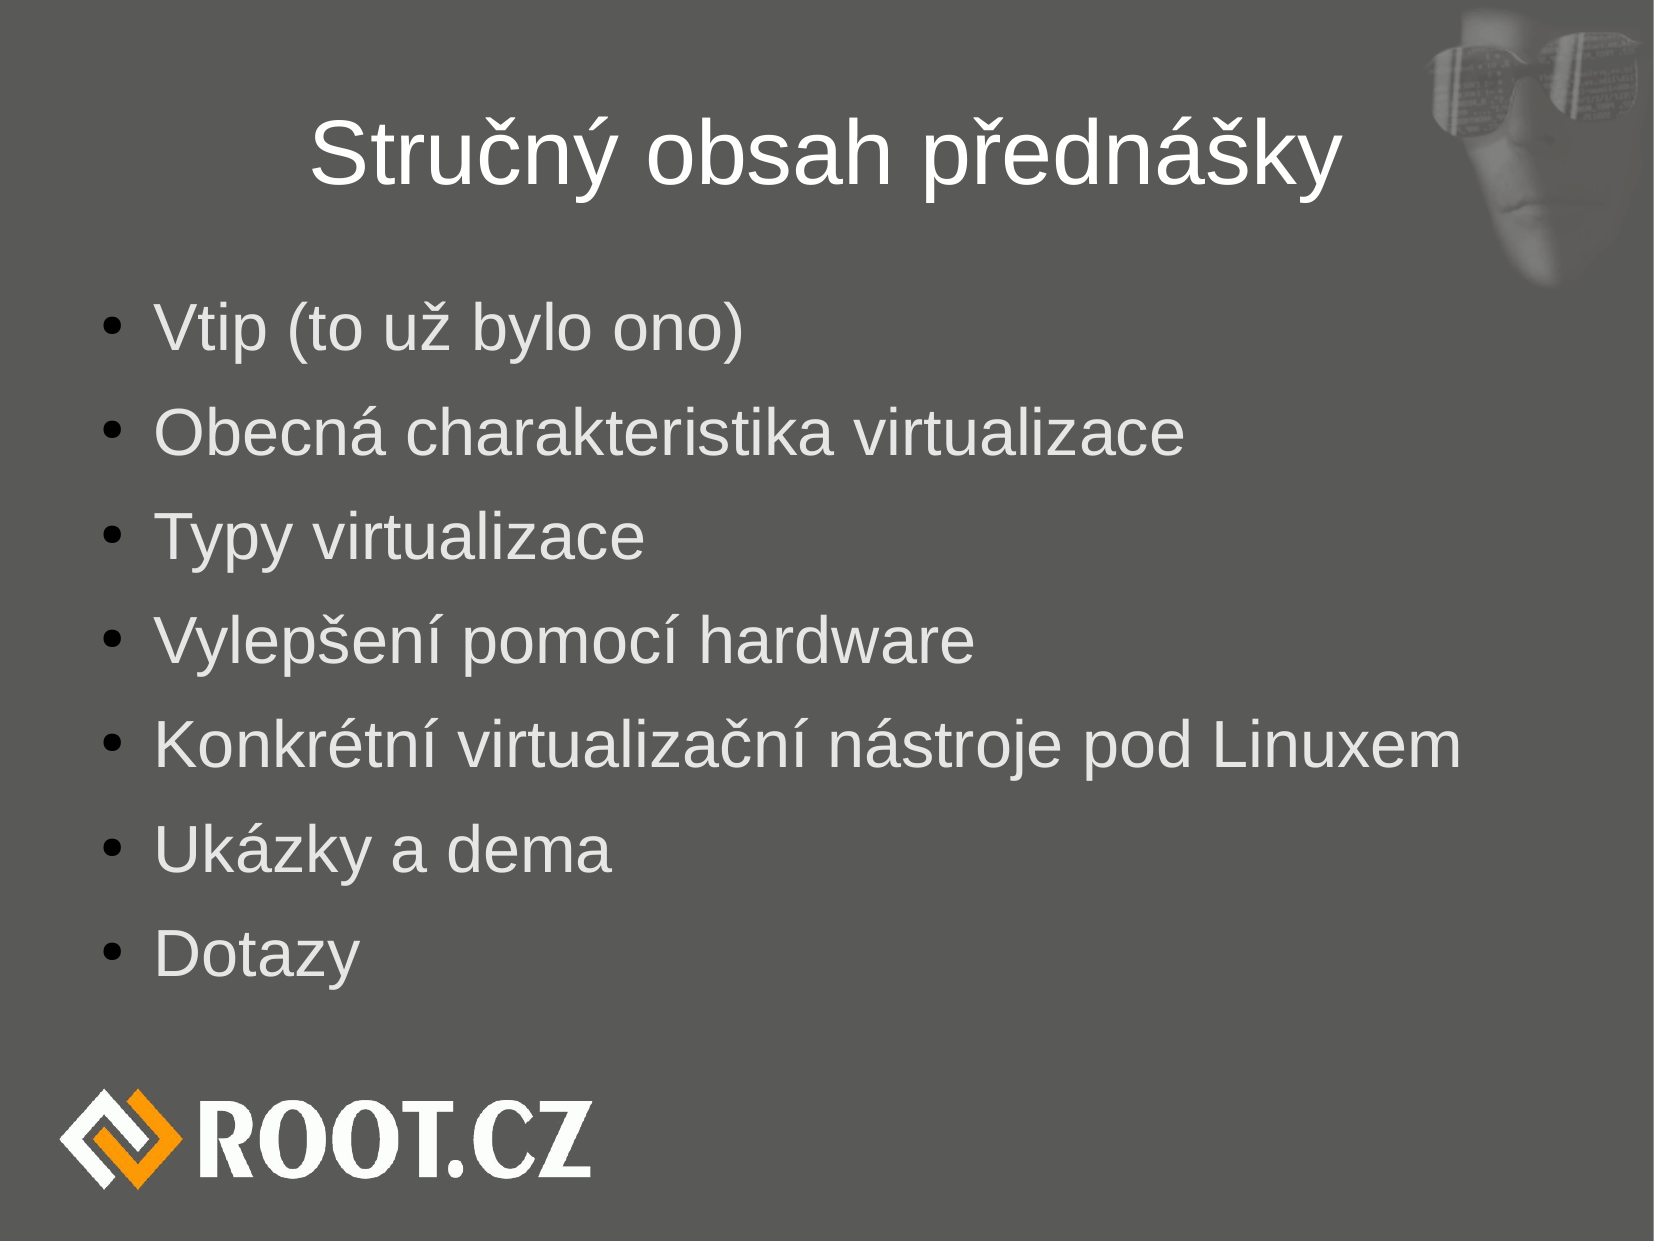

# Stručný obsah přednášky
Vtip (to už bylo ono)
Obecná charakteristika virtualizace
Typy virtualizace
Vylepšení pomocí hardware
Konkrétní virtualizační nástroje pod Linuxem
Ukázky a dema
Dotazy